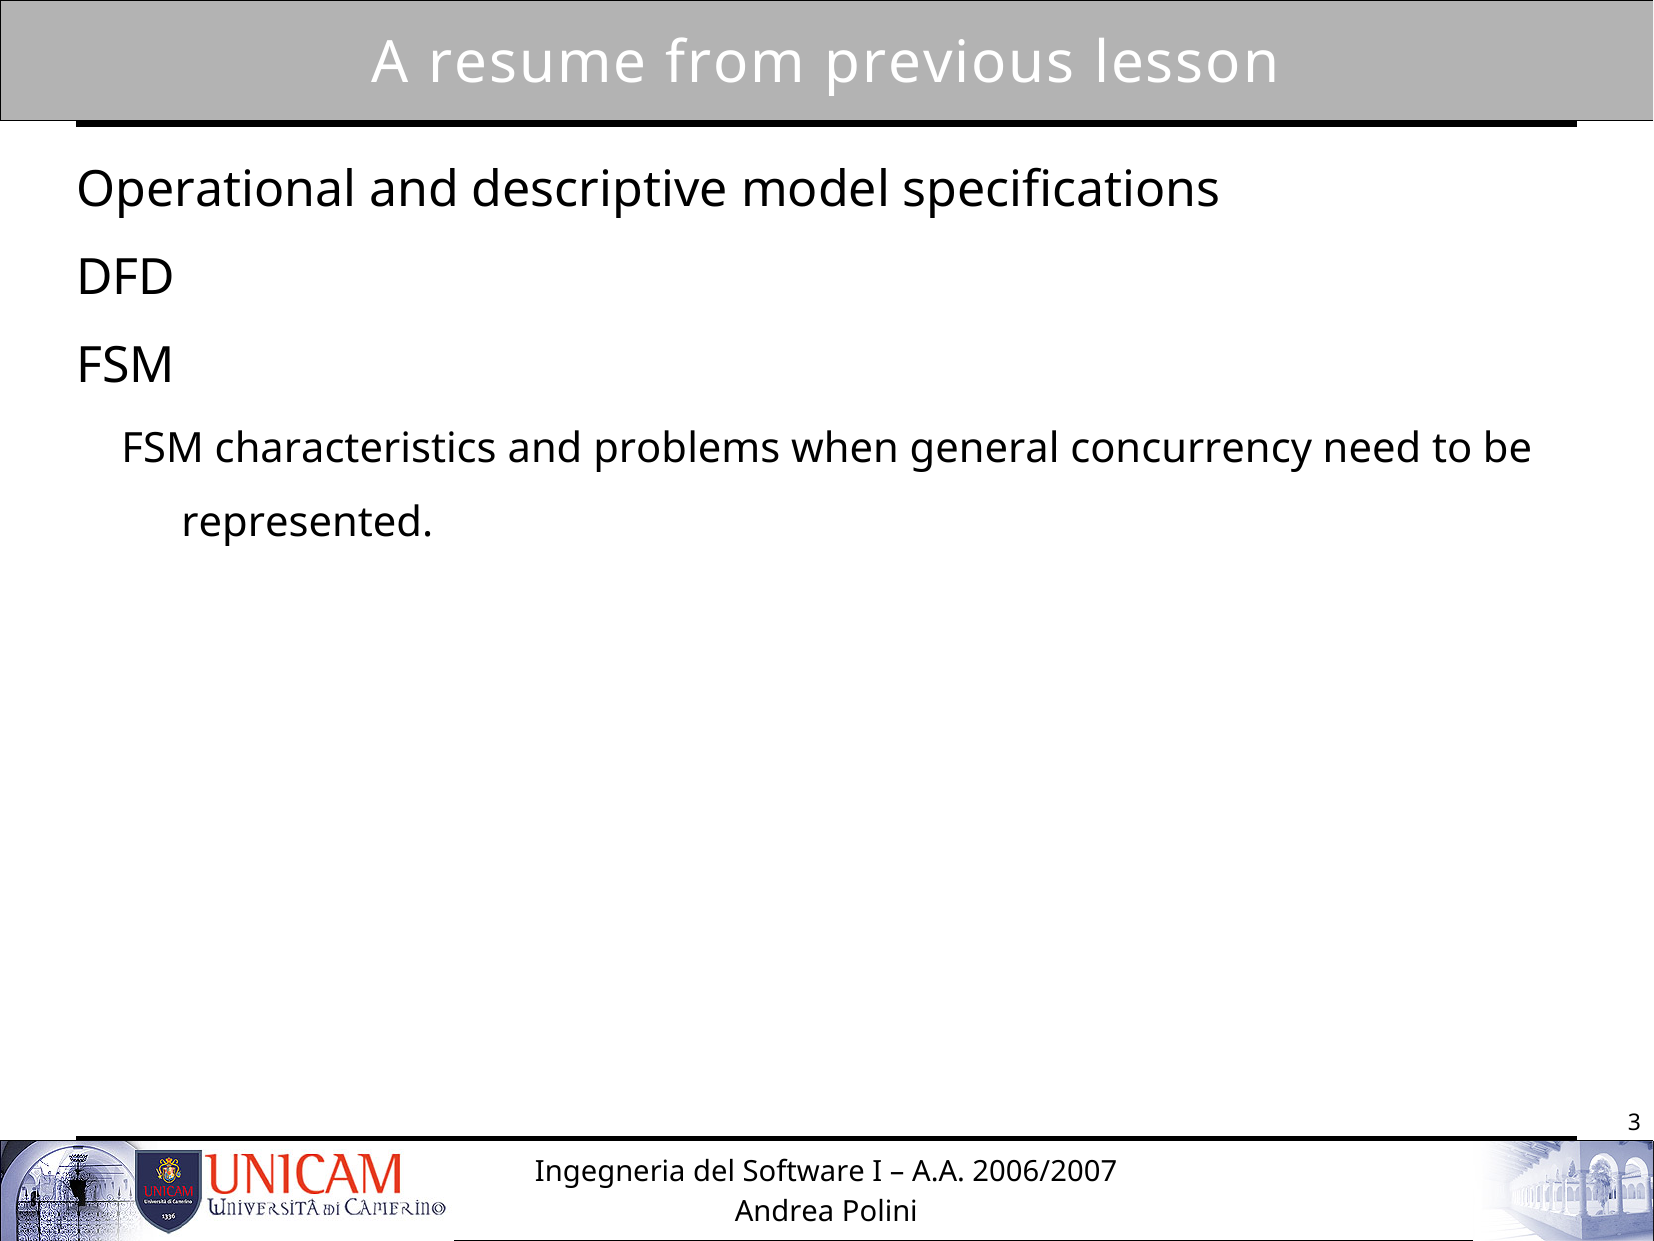

# A resume from previous lesson
Operational and descriptive model specifications
DFD
FSM
FSM characteristics and problems when general concurrency need to be represented.
3